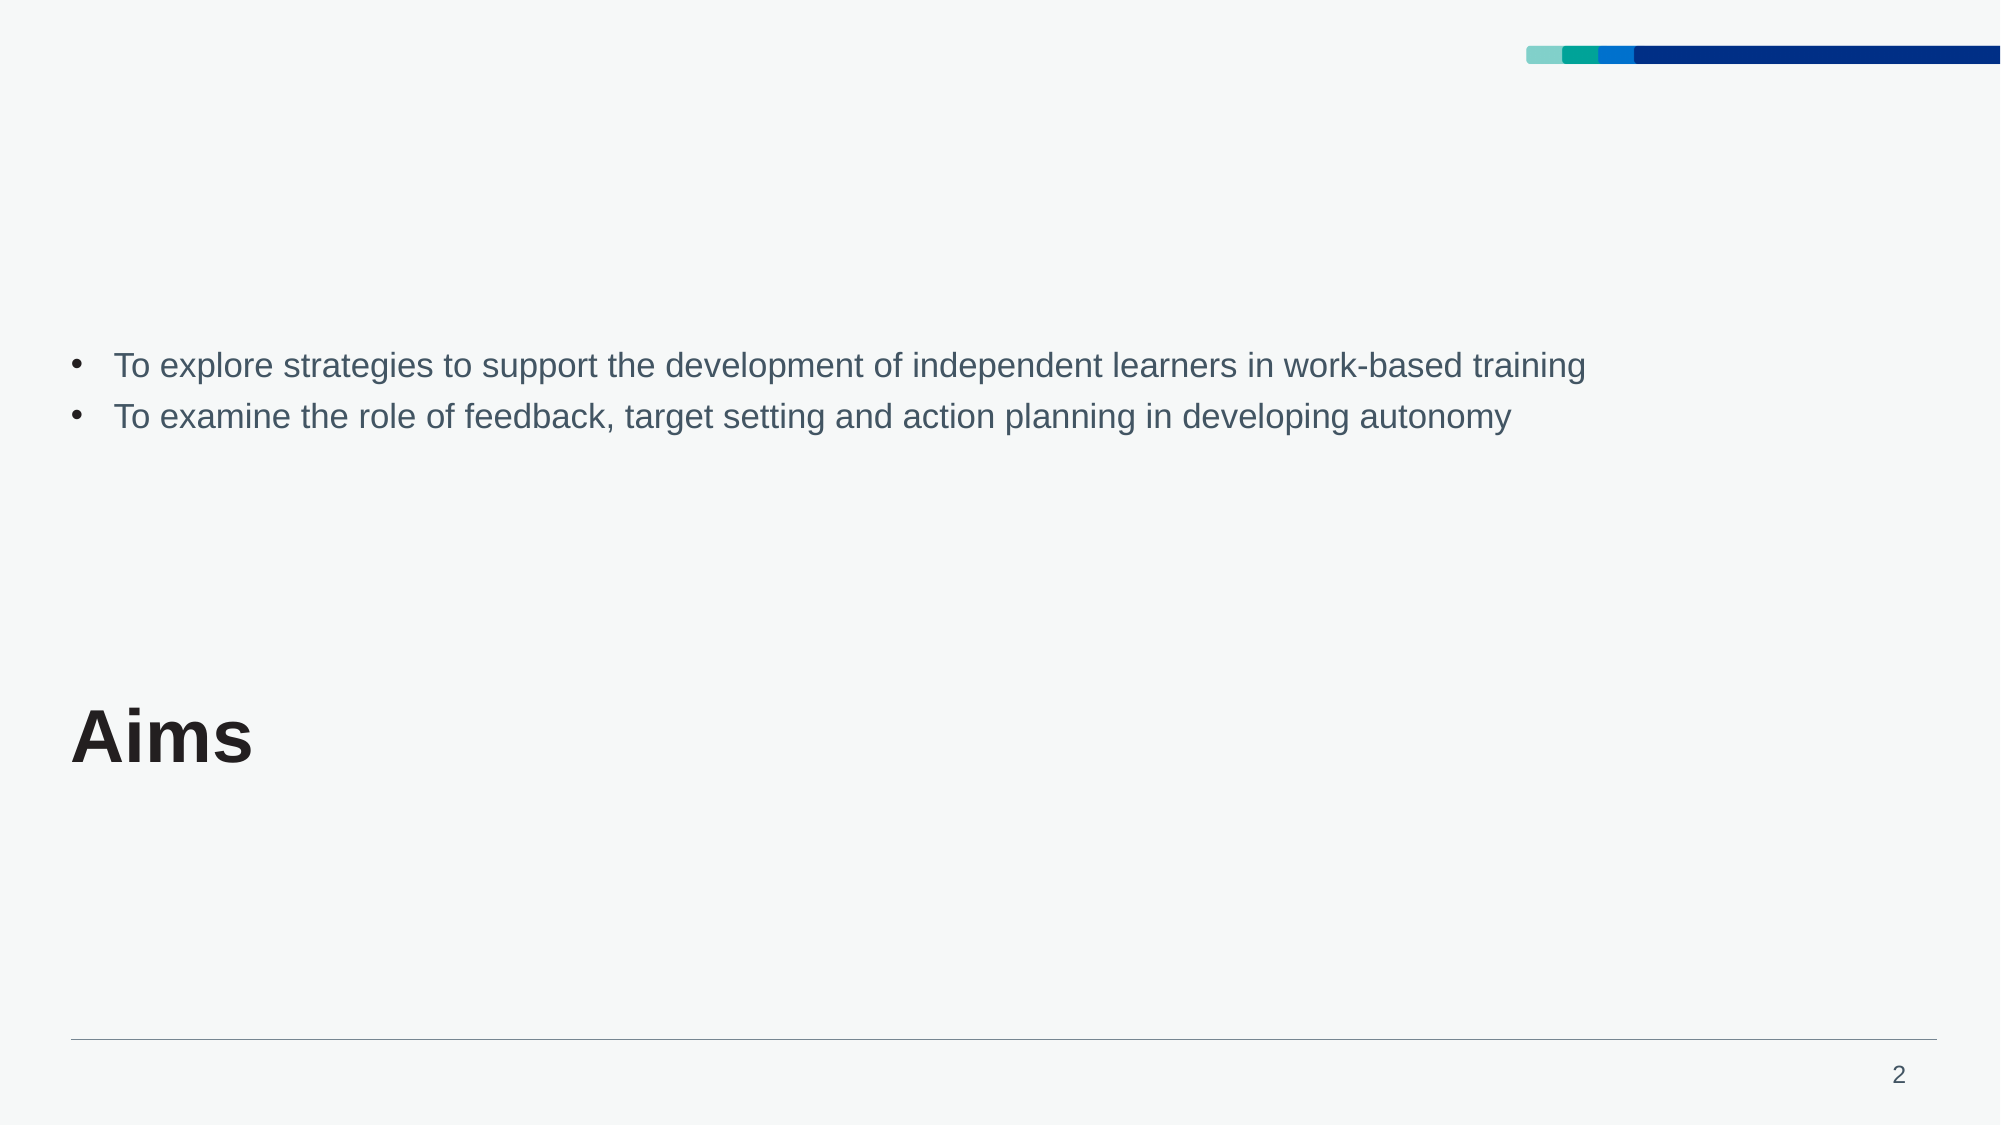

# To explore strategies to support the development of independent learners in work-based training
To examine the role of feedback, target setting and action planning in developing autonomy
Aims